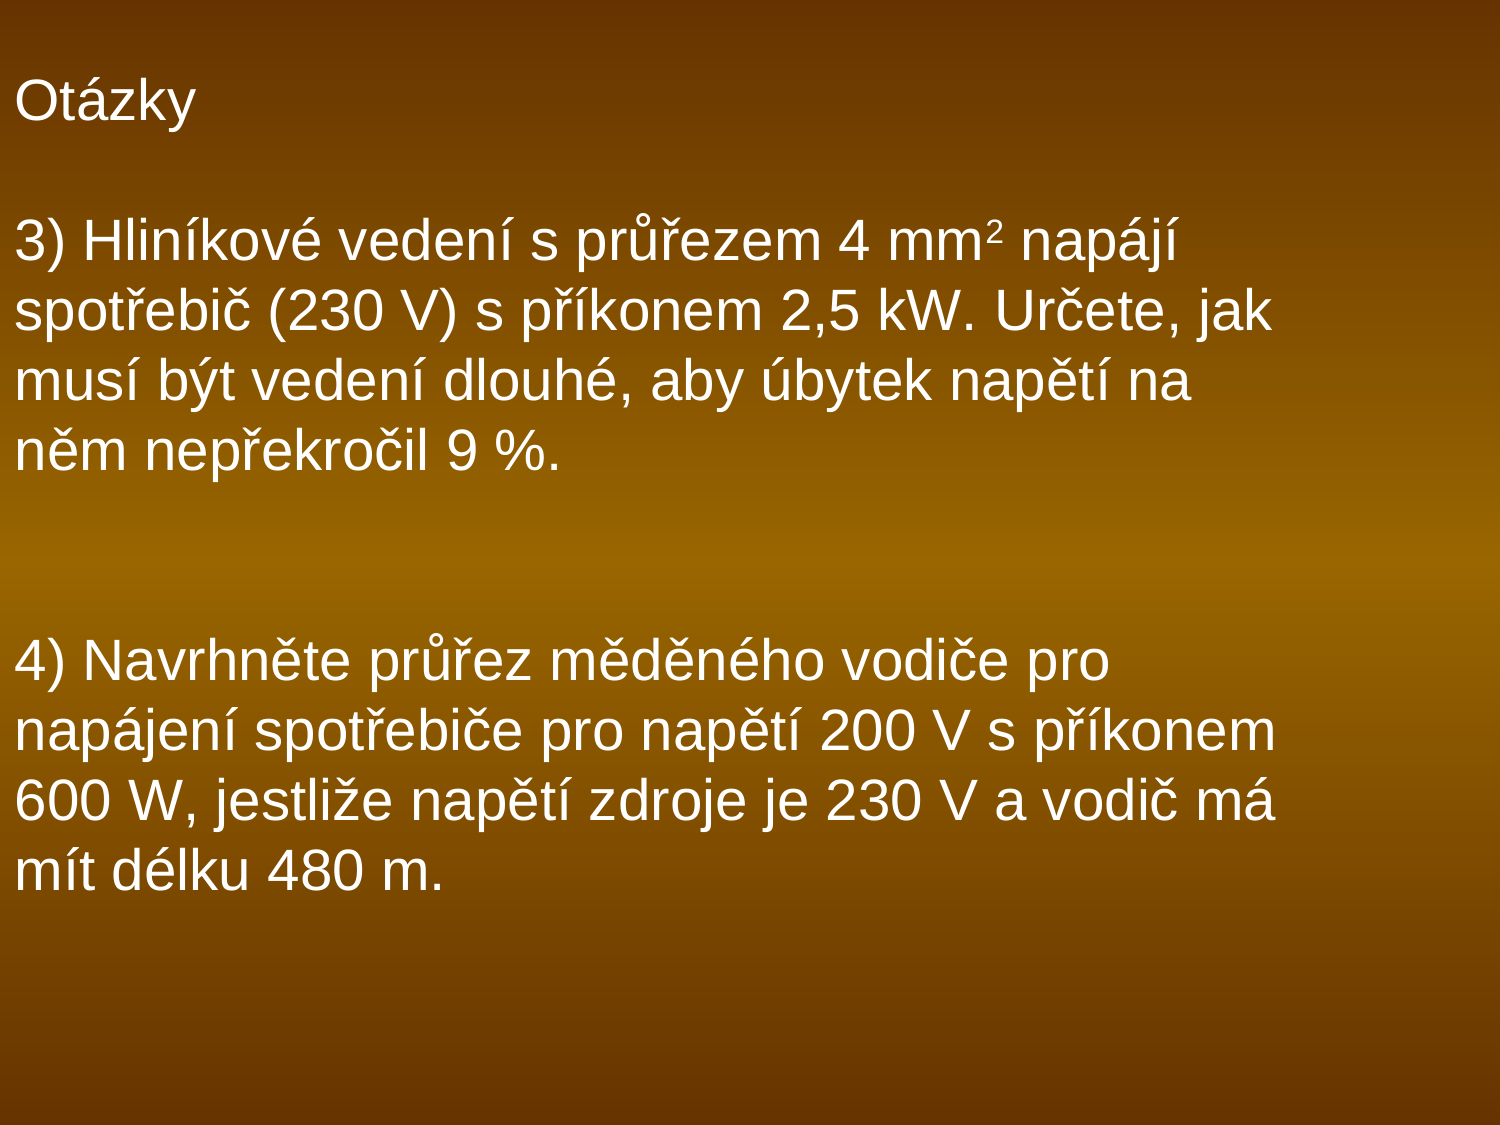

Otázky
3) Hliníkové vedení s průřezem 4 mm2 napájí spotřebič (230 V) s příkonem 2,5 kW. Určete, jak musí být vedení dlouhé, aby úbytek napětí na něm nepřekročil 9 %.
4) Navrhněte průřez měděného vodiče pro napájení spotřebiče pro napětí 200 V s příkonem 600 W, jestliže napětí zdroje je 230 V a vodič má mít délku 480 m.